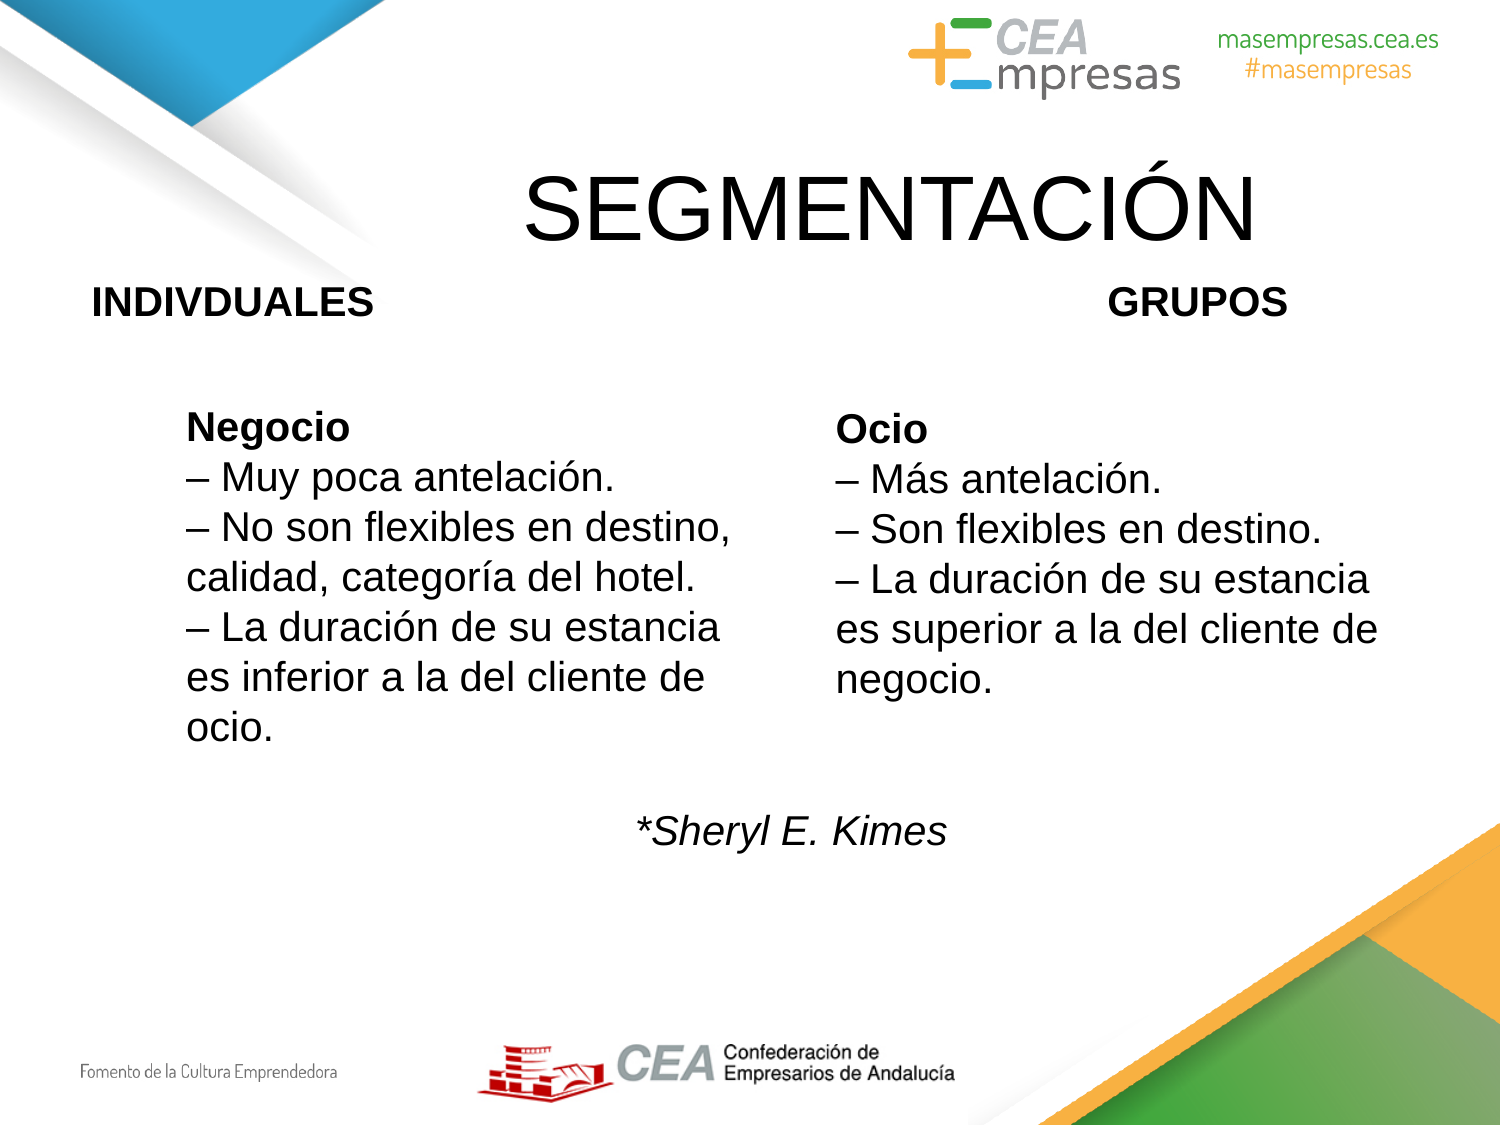

SEGMENTACIÓN
INDIVDUALES
GRUPOS
Negocio
– Muy poca antelación.
– No son flexibles en destino, calidad, categoría del hotel.
– La duración de su estancia es inferior a la del cliente de ocio.
Ocio
– Más antelación.
– Son flexibles en destino.
– La duración de su estancia es superior a la del cliente de negocio.
*Sheryl E. Kimes